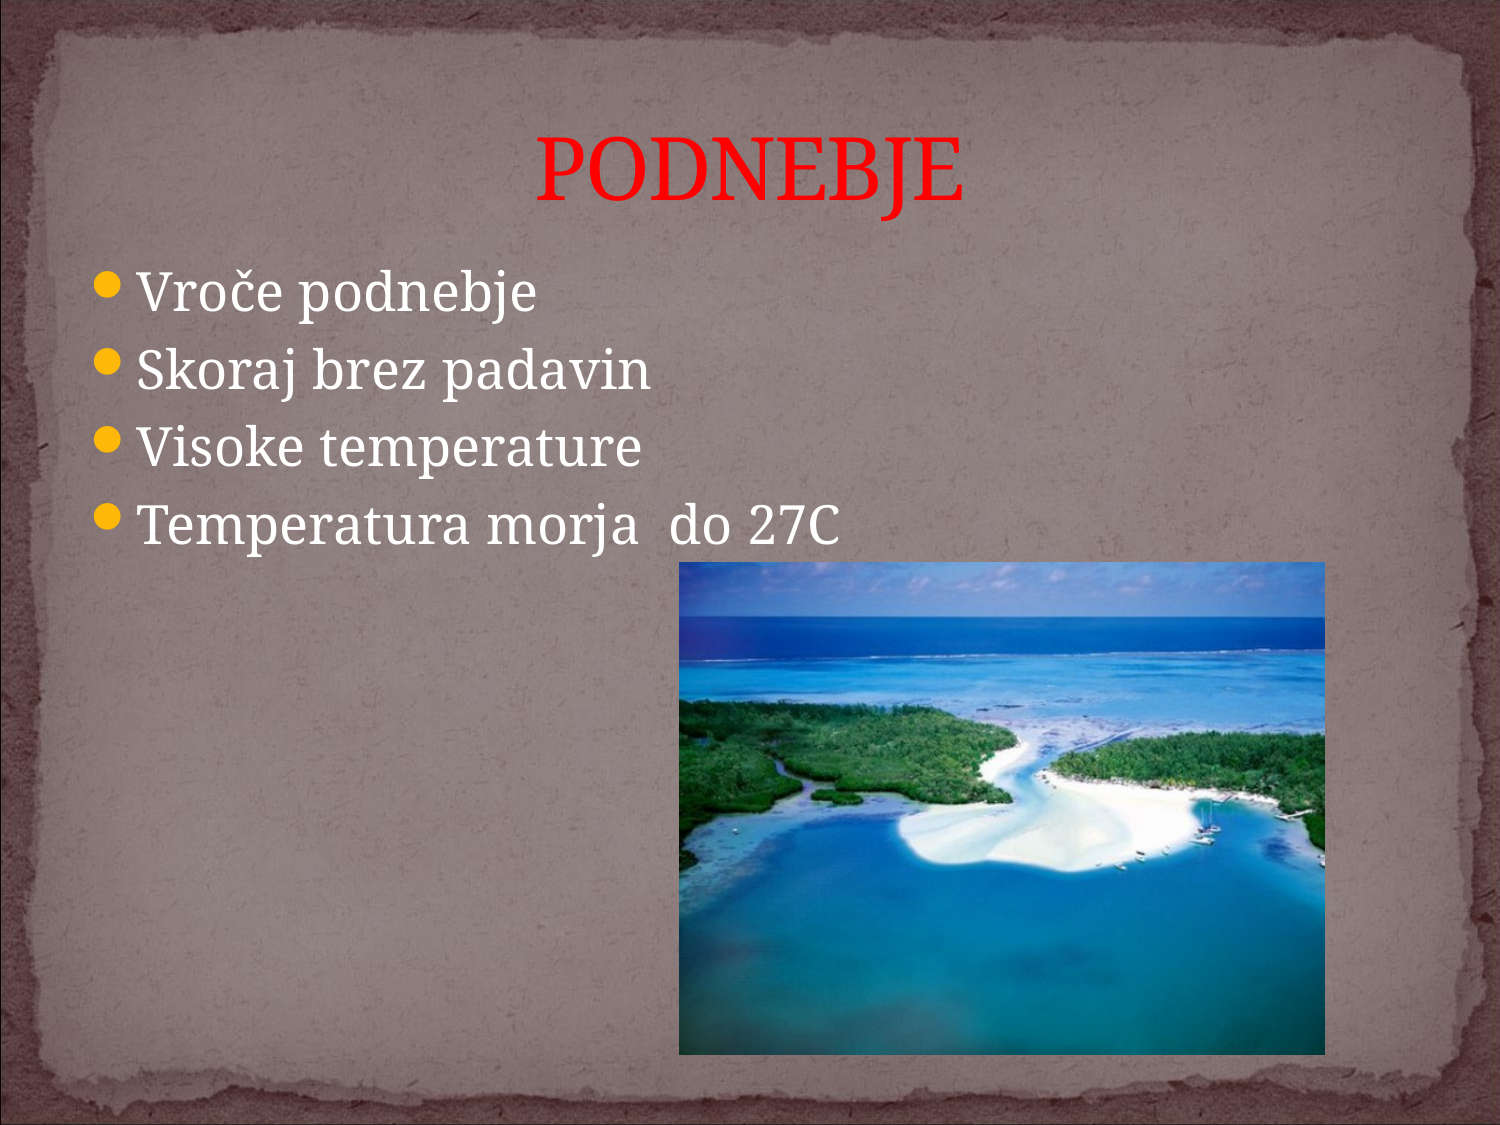

PODNEBJE
# Vroče podnebje
Skoraj brez padavin
Visoke temperature
Temperatura morja do 27C